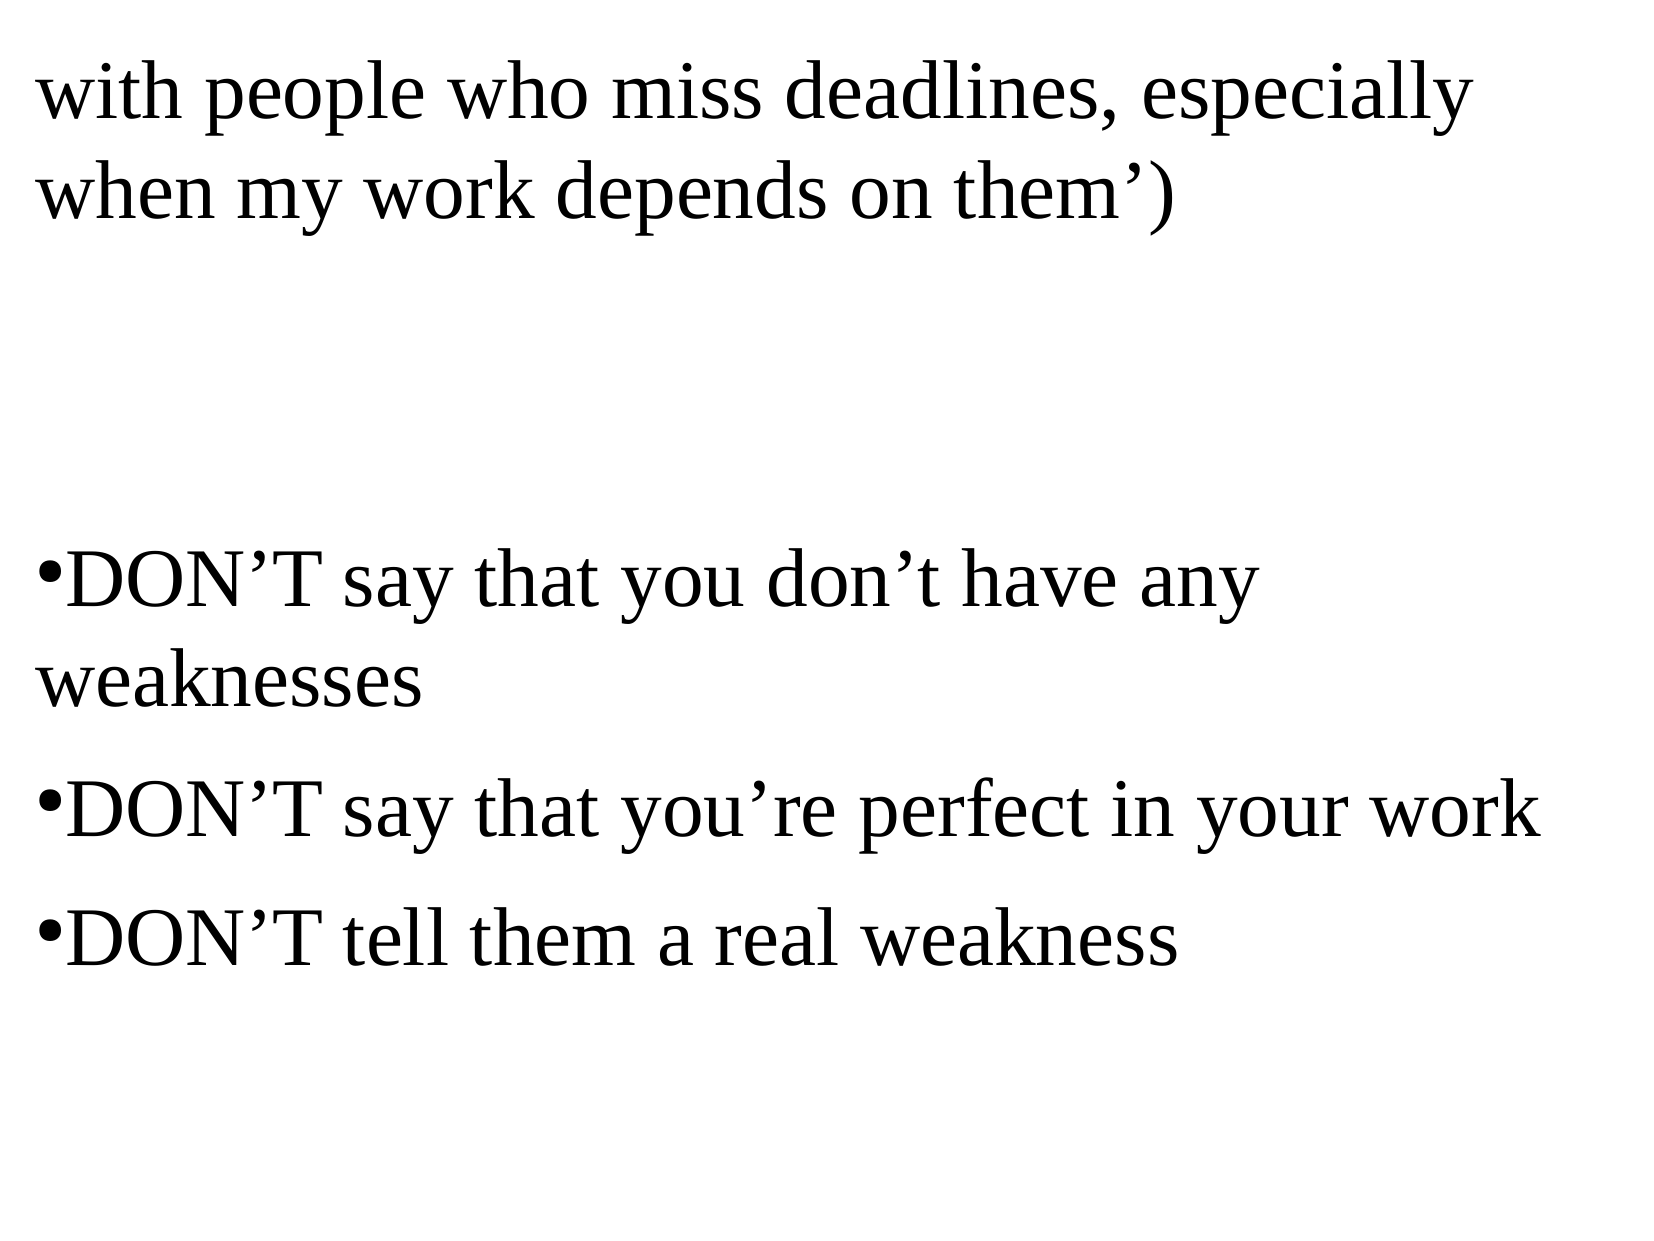

# with people who miss deadlines, especially when my work depends on them’)
DON’T say that you don’t have any weaknesses
DON’T say that you’re perfect in your work
DON’T tell them a real weakness